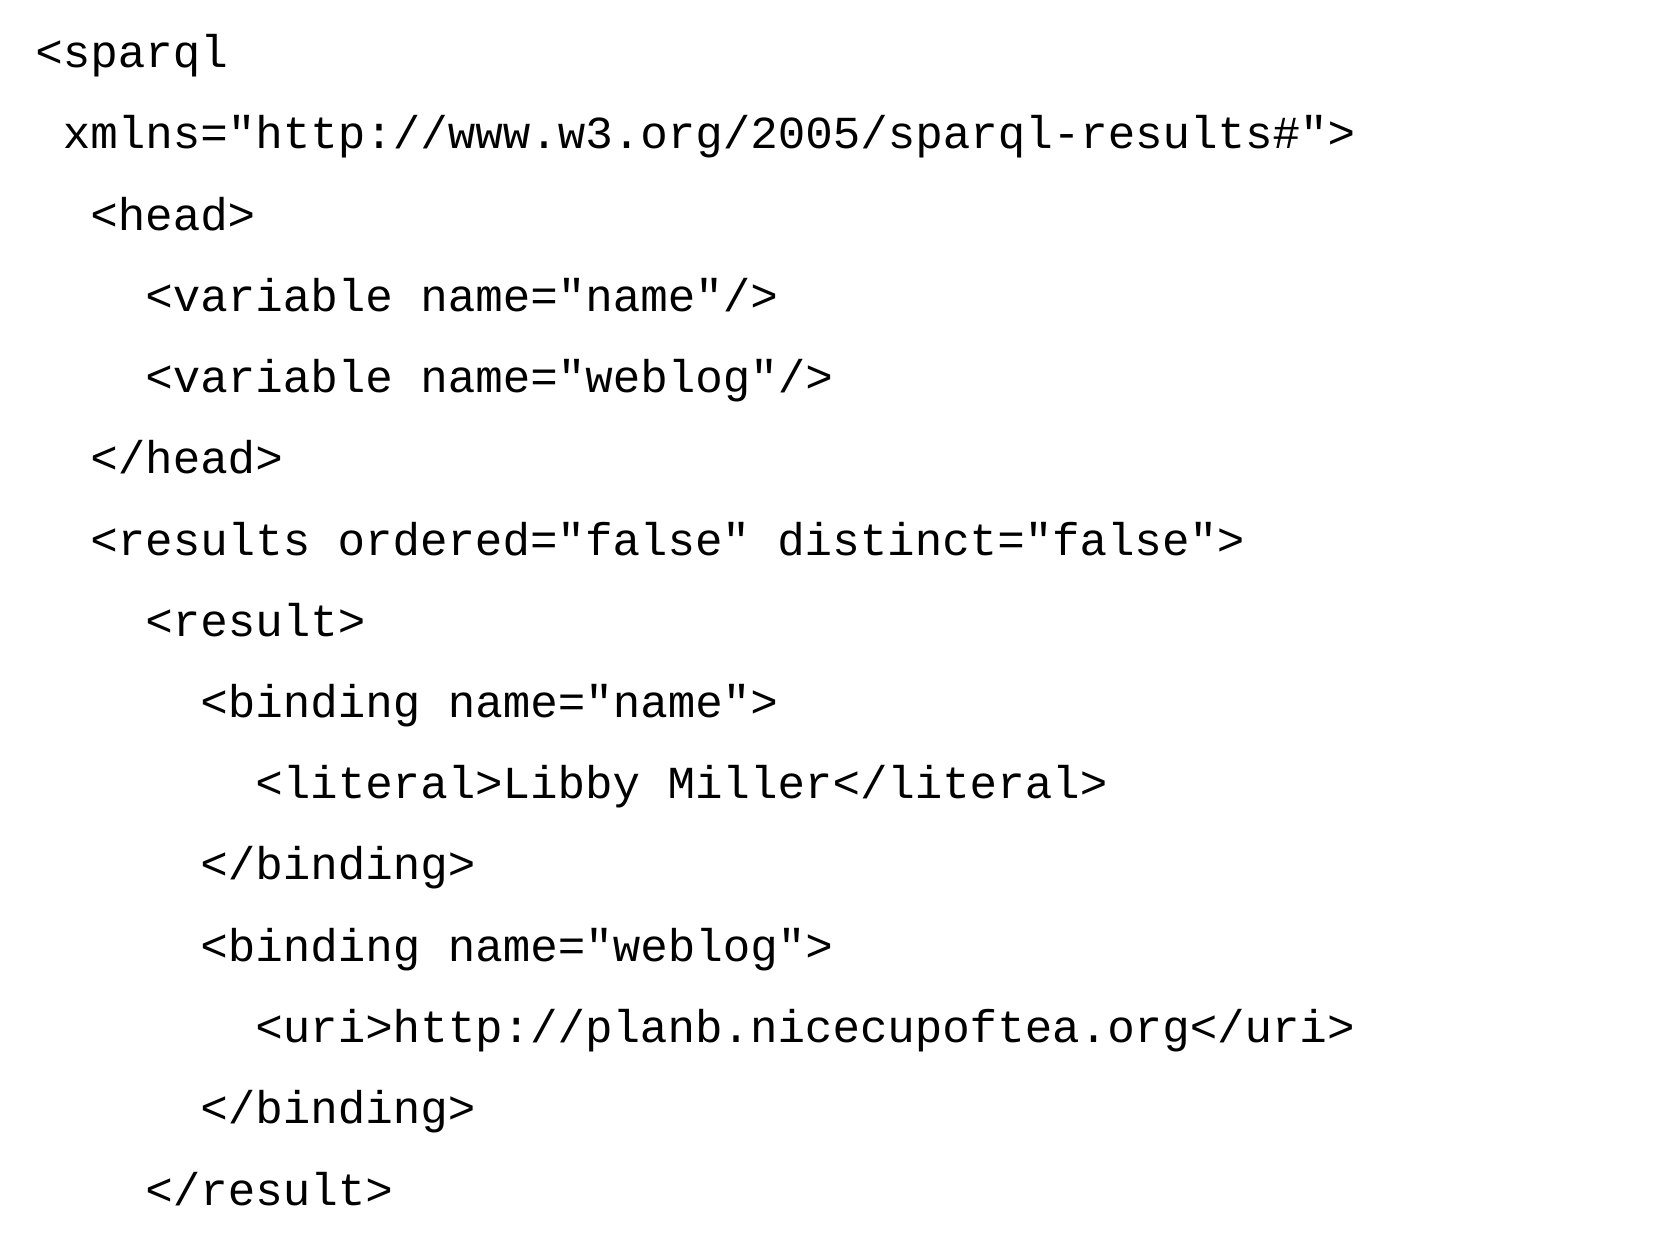

# The SPARQL Results Format
<sparql
 xmlns="http://www.w3.org/2005/sparql-results#">
 <head>
 <variable name="name"/>
 <variable name="weblog"/>
 </head>
 <results ordered="false" distinct="false">
 <result>
 <binding name="name">
 <literal>Libby Miller</literal>
 </binding>
 <binding name="weblog">
 <uri>http://planb.nicecupoftea.org</uri>
 </binding>
 </result>
 ...more results...